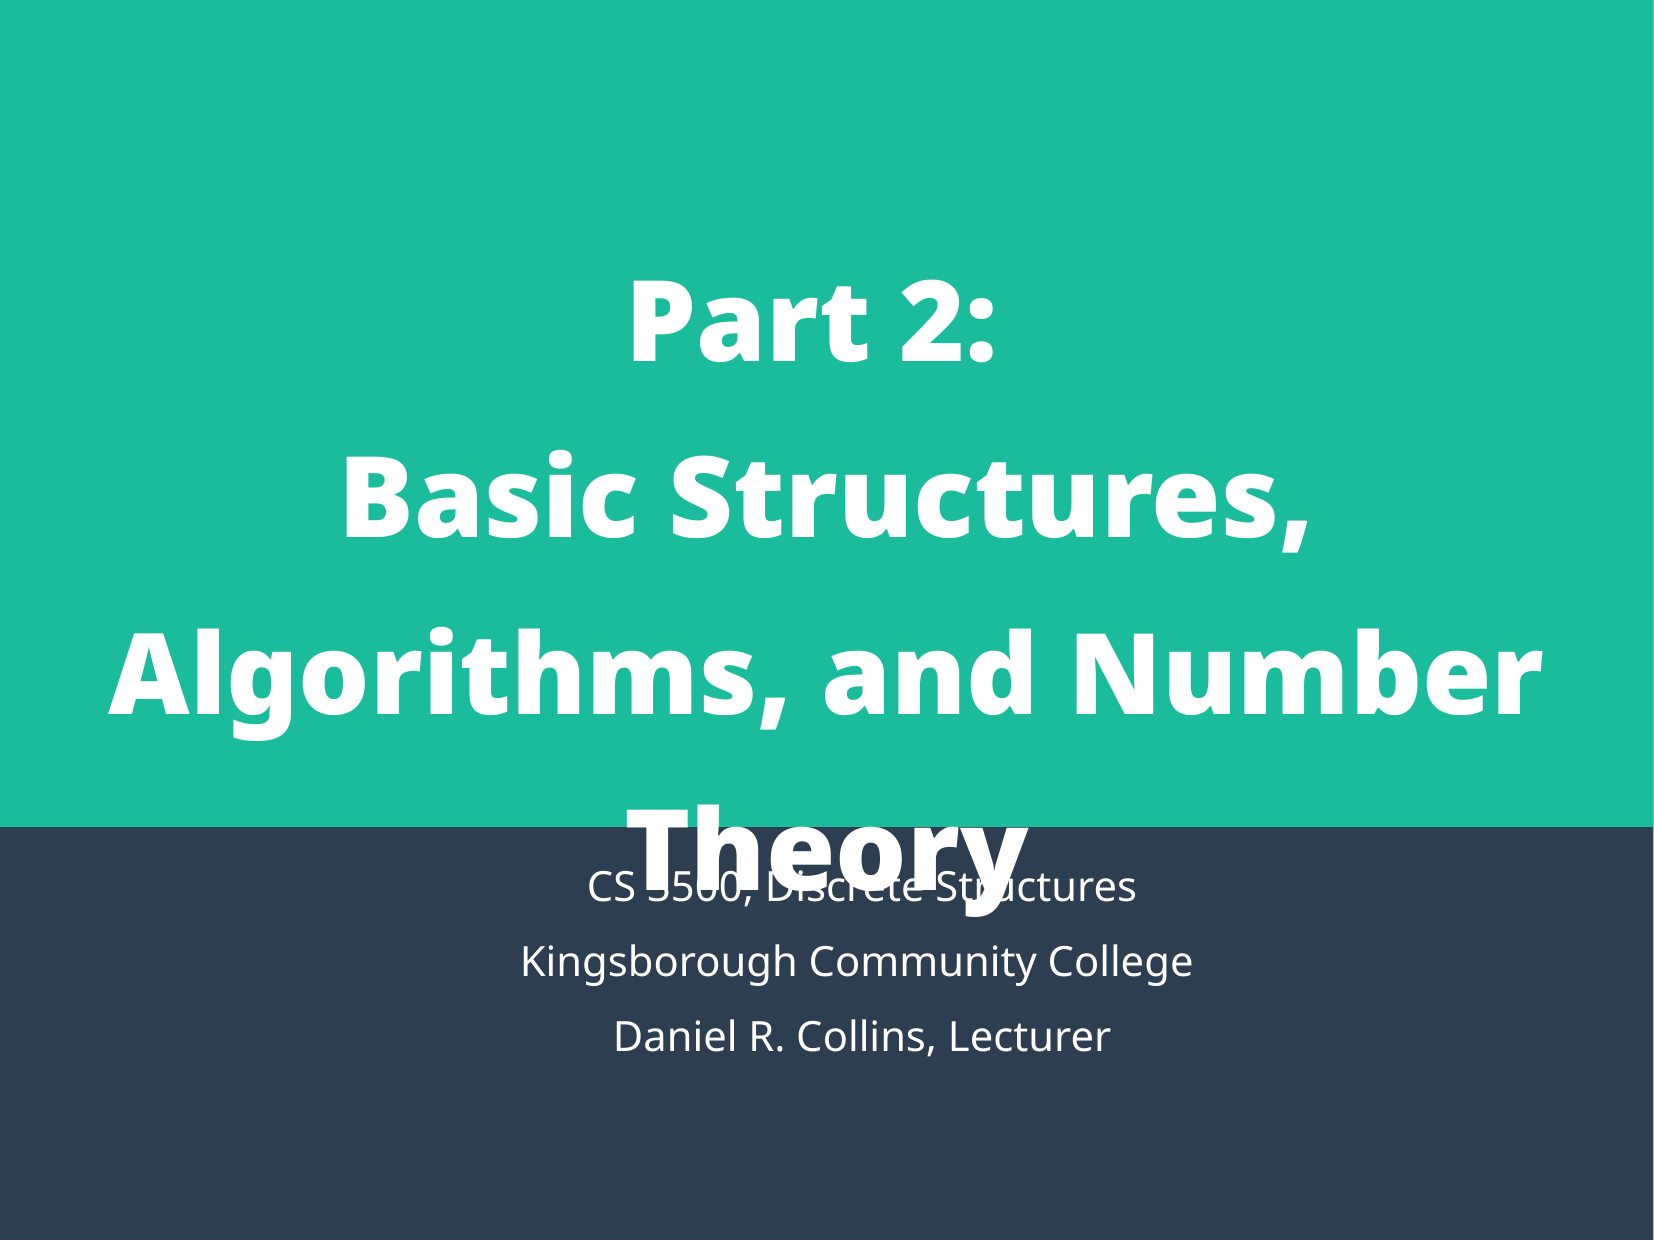

# Part 2: Basic Structures, Algorithms, and Number Theory
CS 3500, Discrete Structures
Kingsborough Community College
Daniel R. Collins, Lecturer